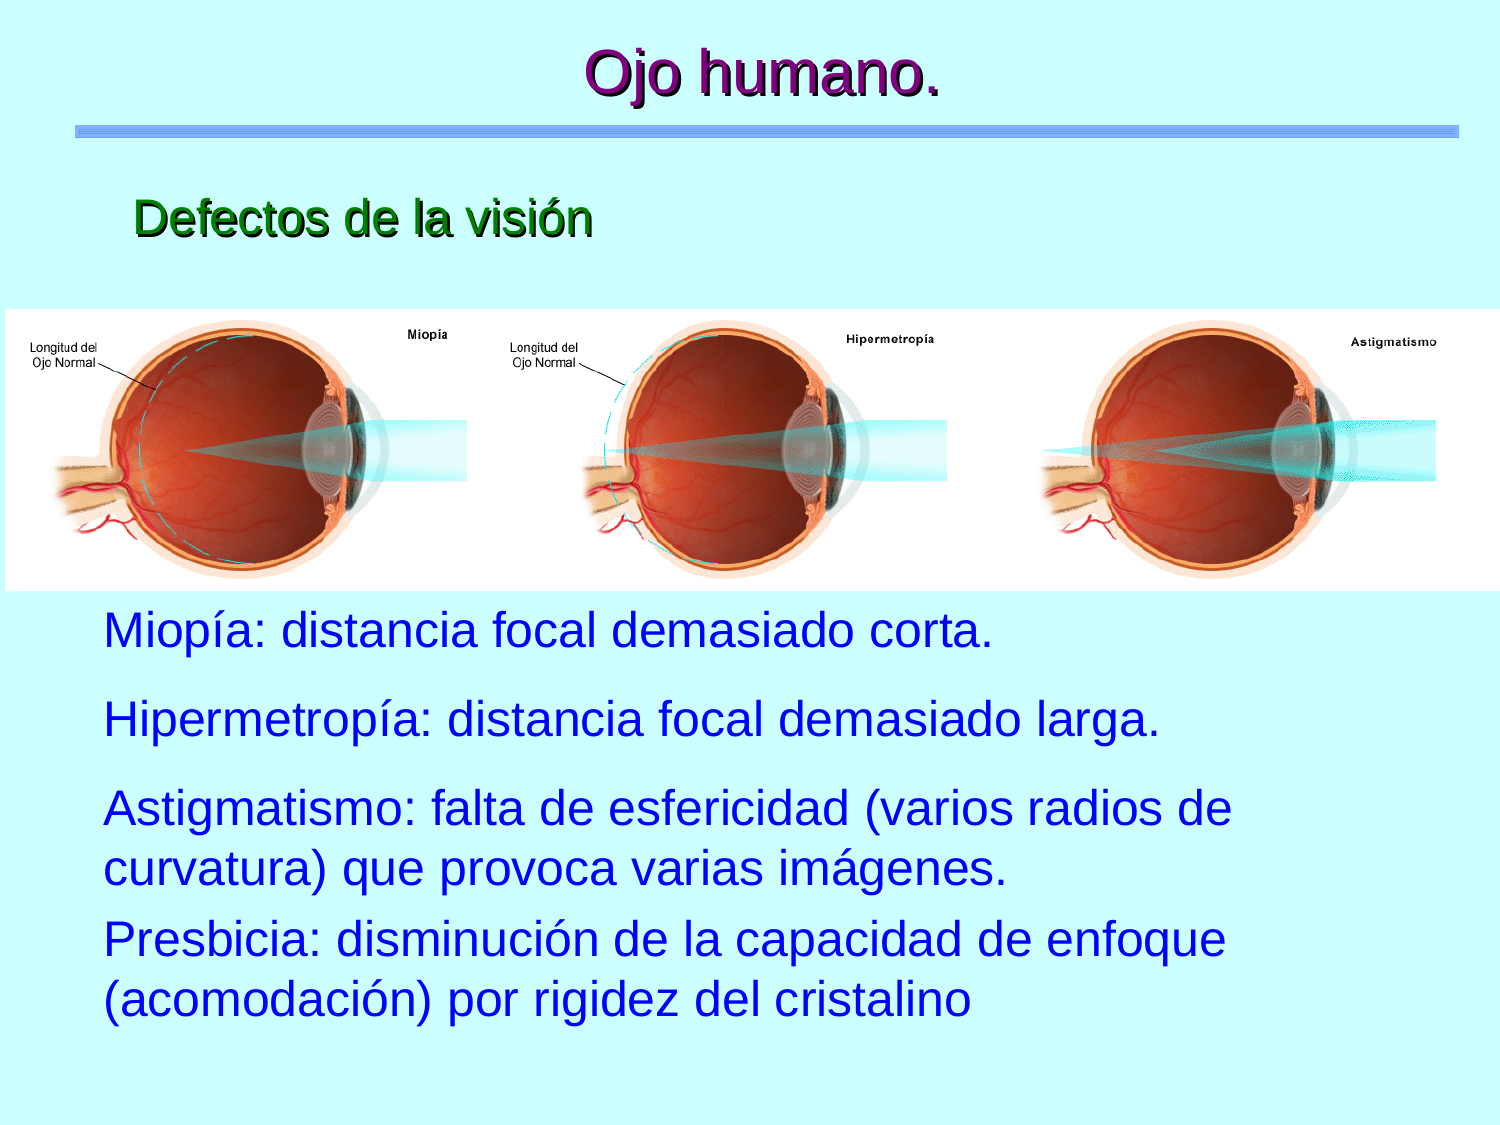

Ojo humano.
Defectos de la visión
Miopía: distancia focal demasiado corta.
Hipermetropía: distancia focal demasiado larga.
Astigmatismo: falta de esfericidad (varios radios de curvatura) que provoca varias imágenes.
Presbicia: disminución de la capacidad de enfoque (acomodación) por rigidez del cristalino